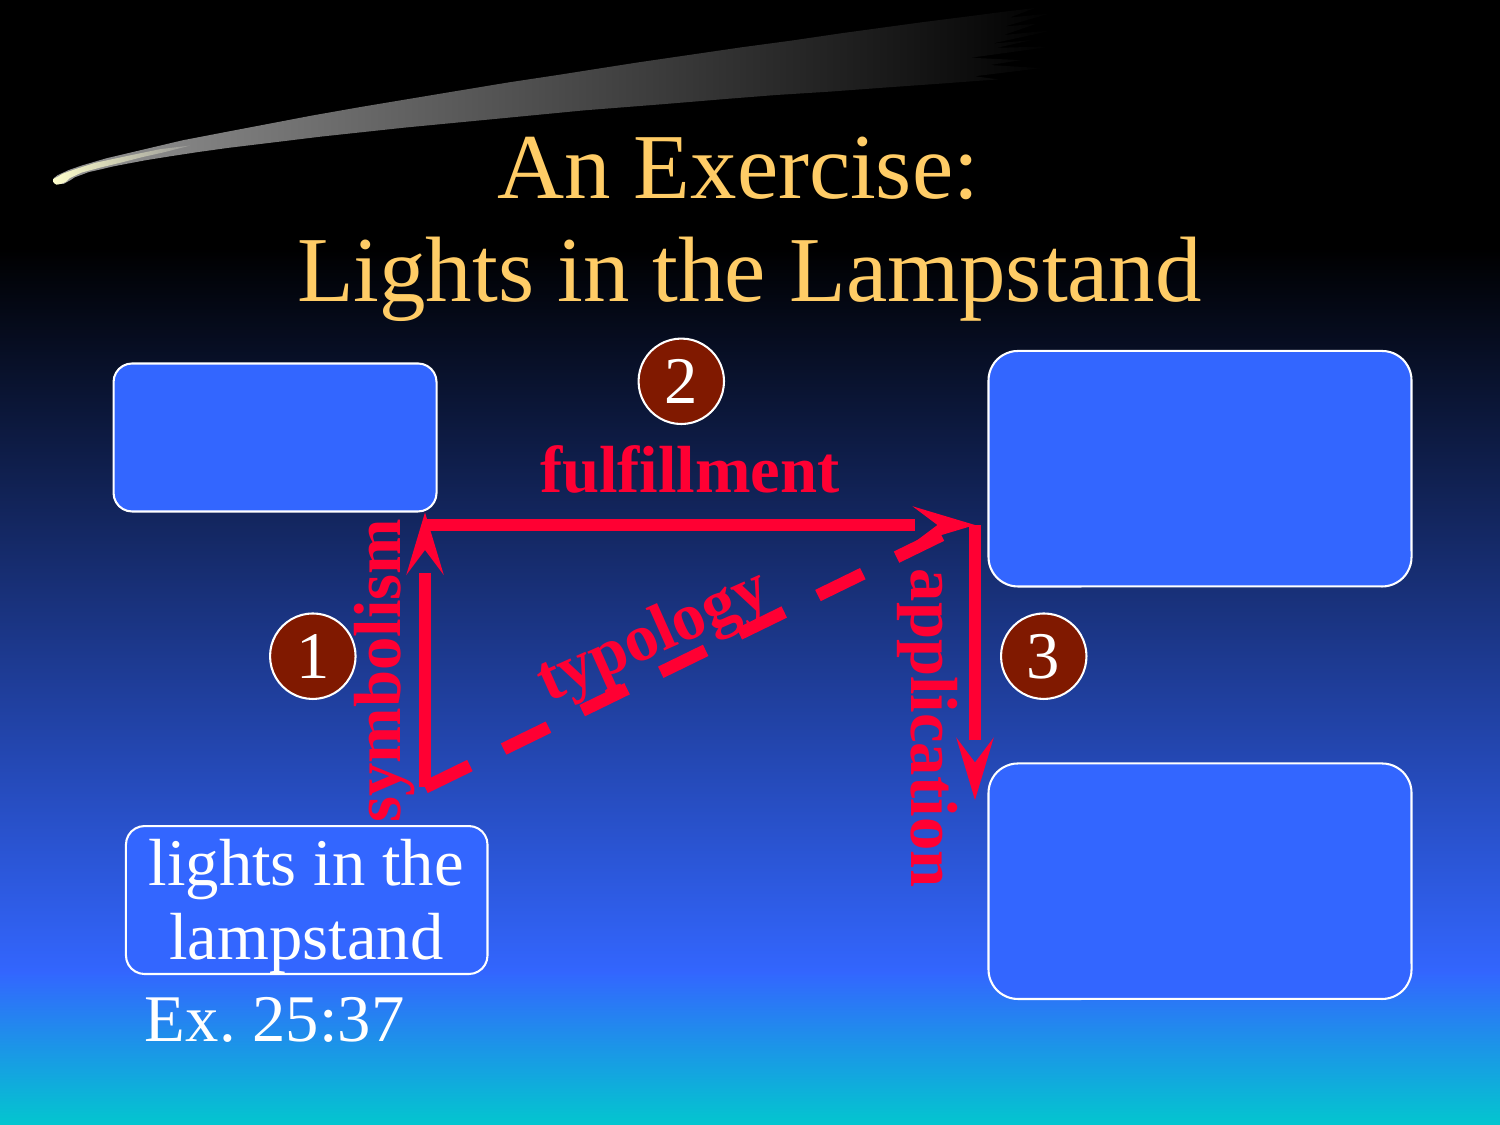

# An Exercise: Lights in the Lampstand
2
fulfillment
symbolism
typology
application
1
3
lights in the
lampstand
Ex. 25:37